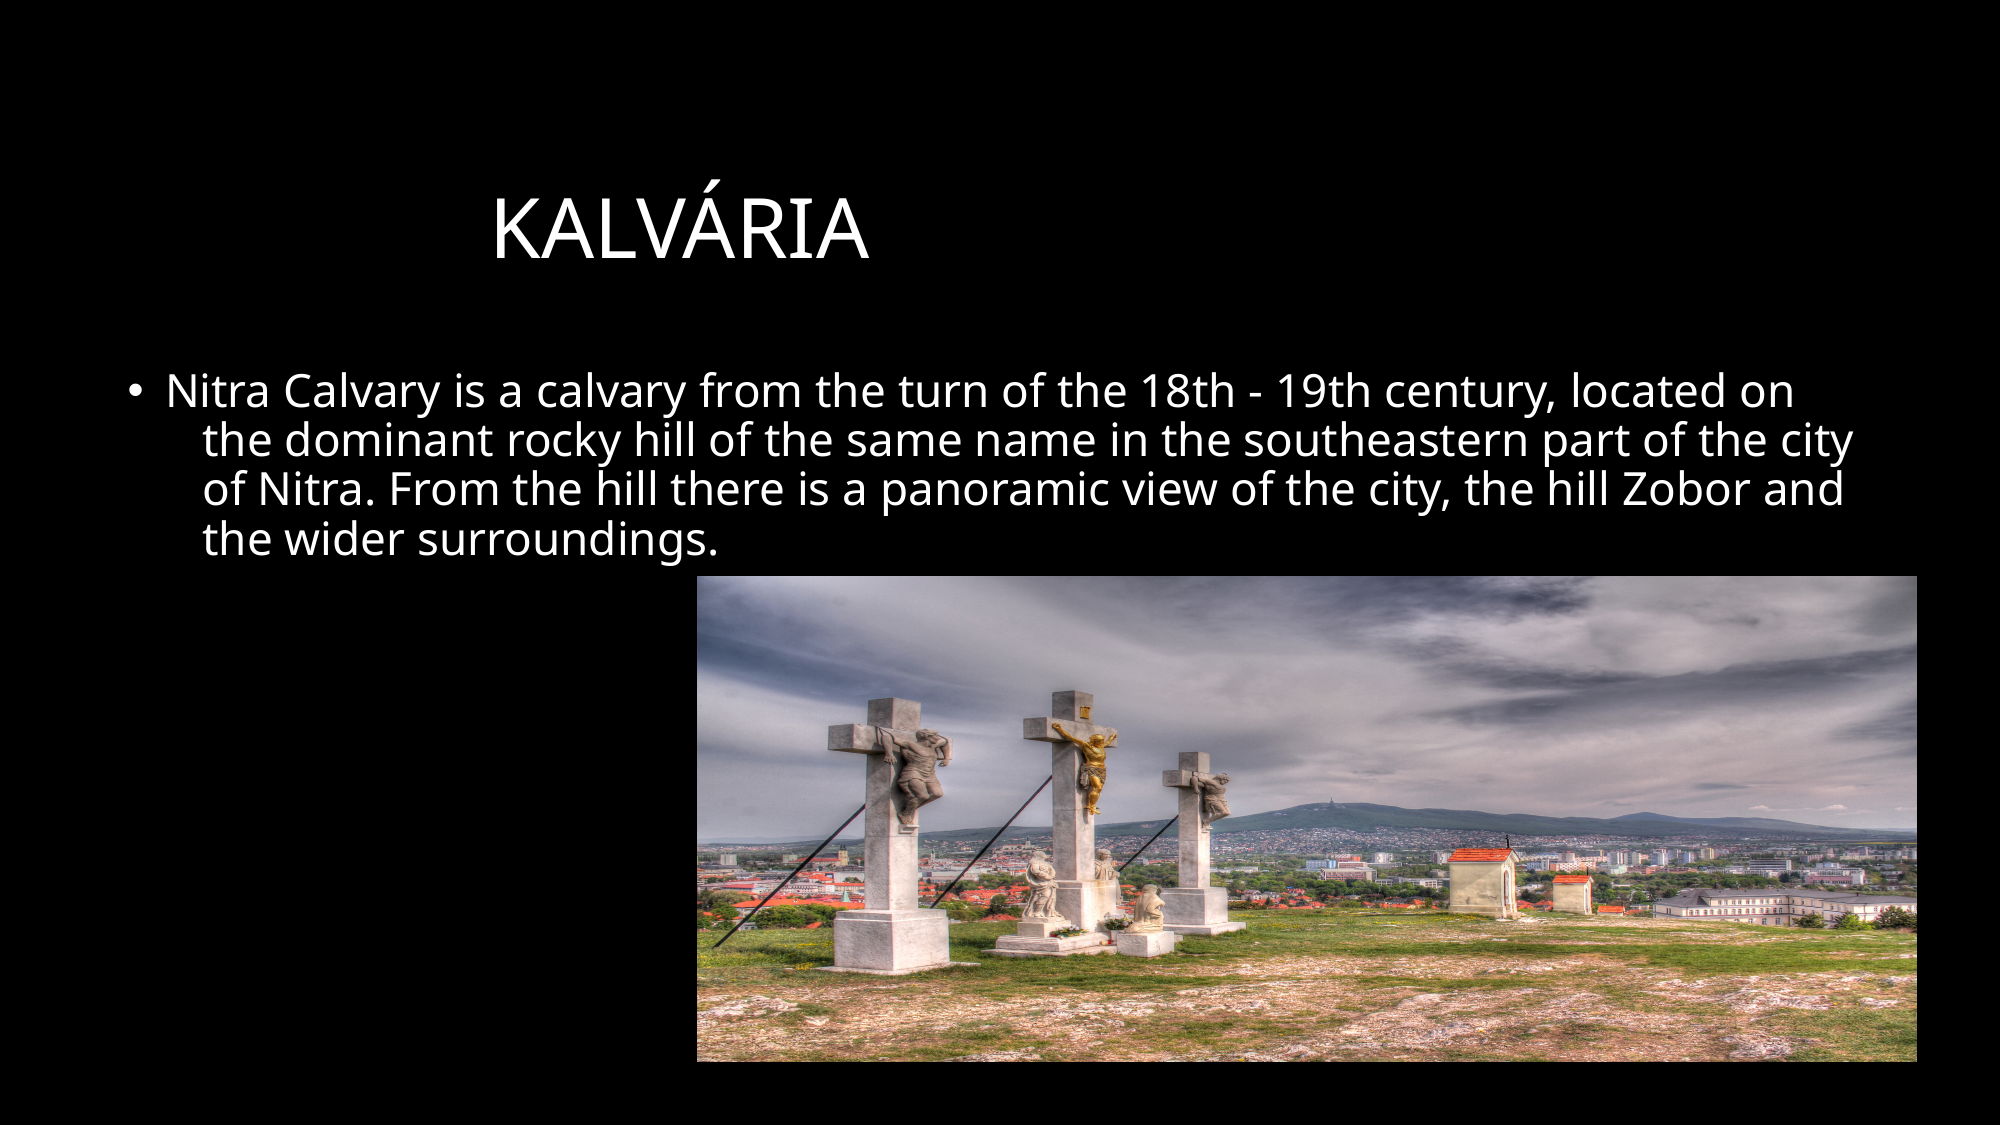

# Kalvária
Nitra Calvary is a calvary from the turn of the 18th - 19th century, located on the dominant rocky hill of the same name in the southeastern part of the city of Nitra. From the hill there is a panoramic view of the city, the hill Zobor and the wider surroundings.